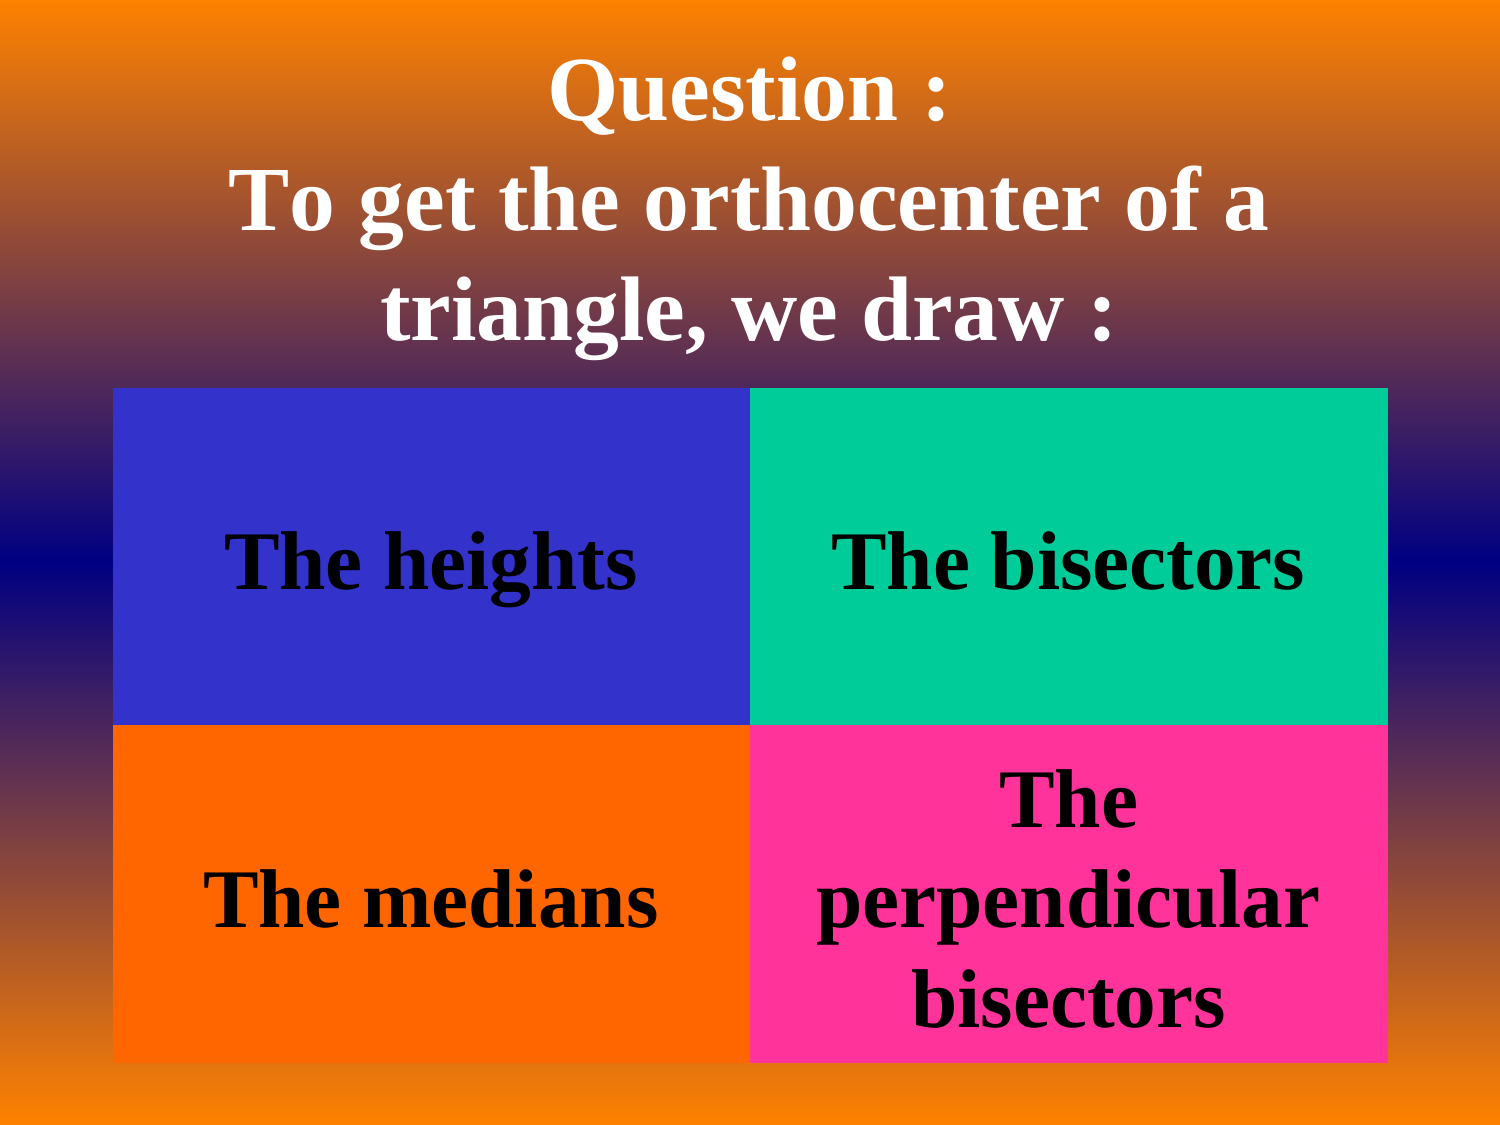

# Question : To get the orthocenter of a triangle, we draw :
| The heights | The bisectors |
| --- | --- |
| The medians | The perpendicular bisectors |